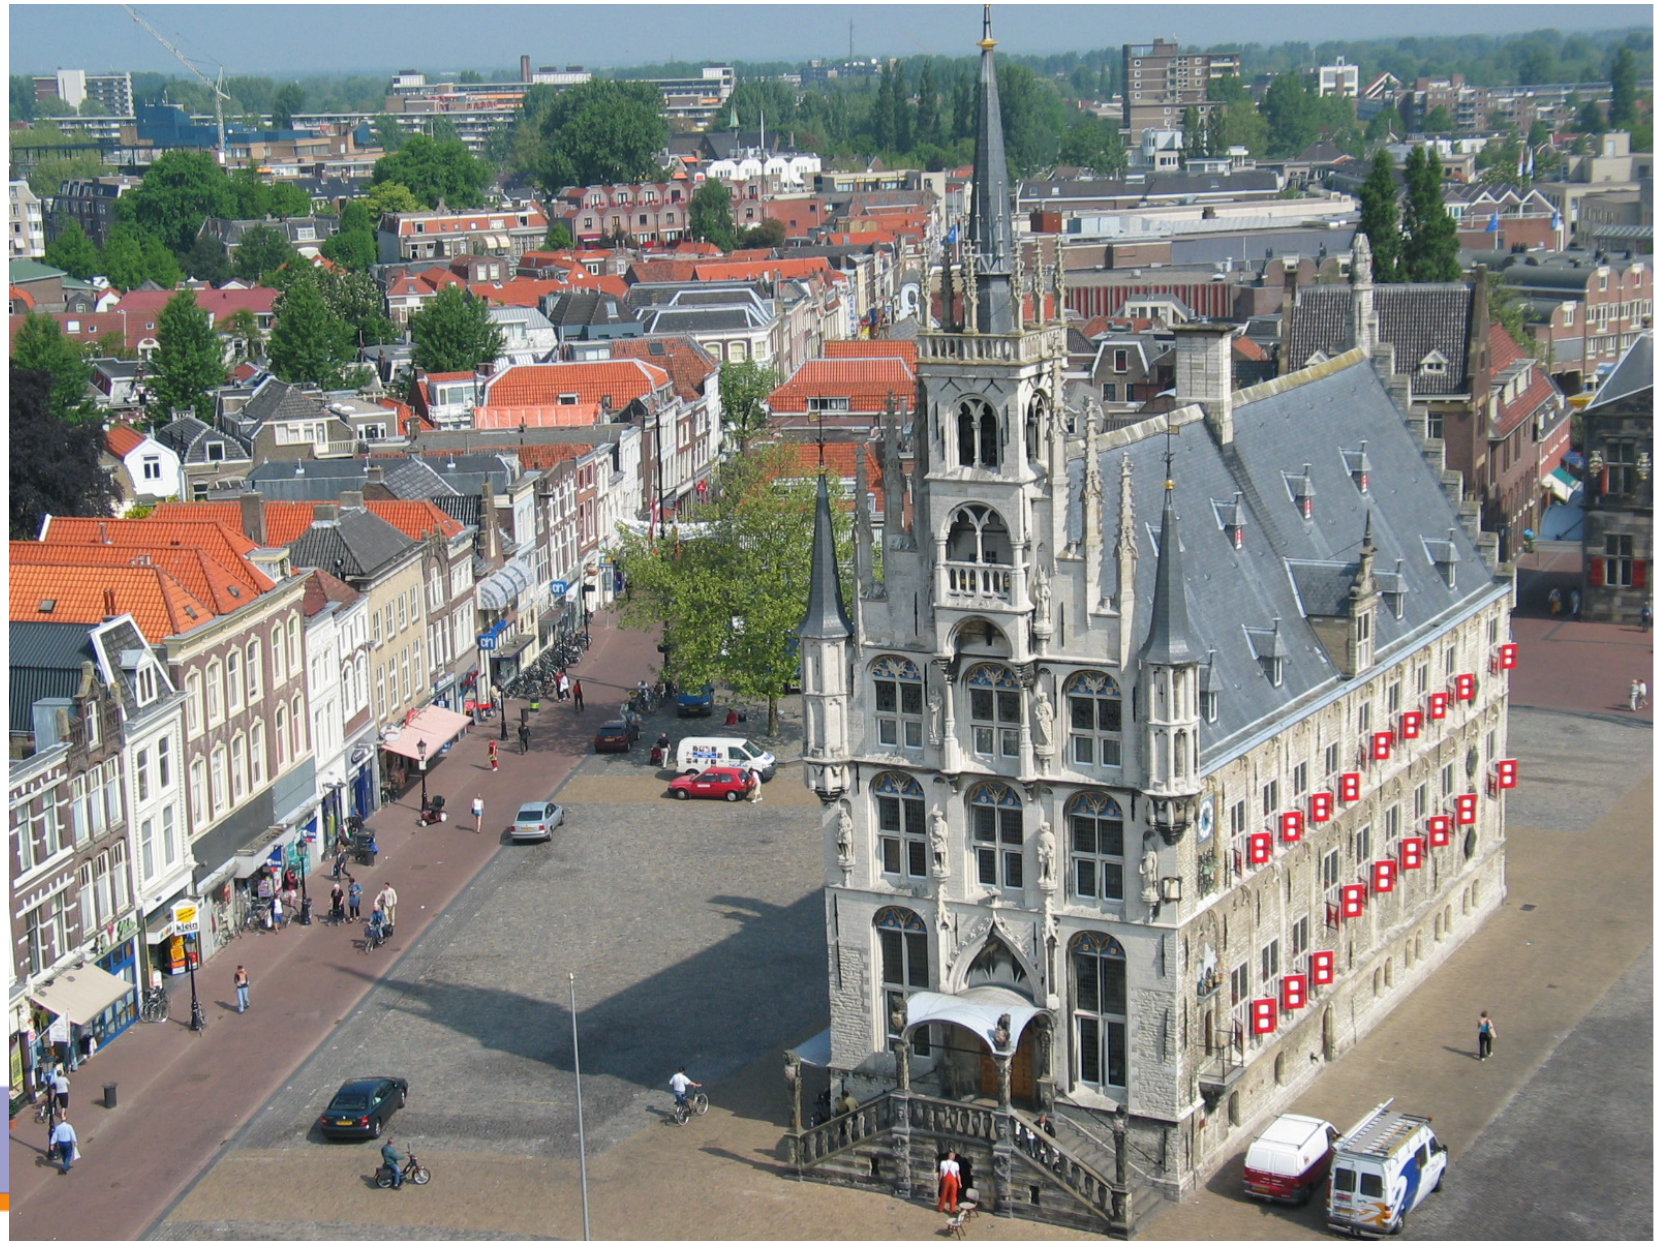

#
Slides courtesy of Doug Mahugh, Microsoft